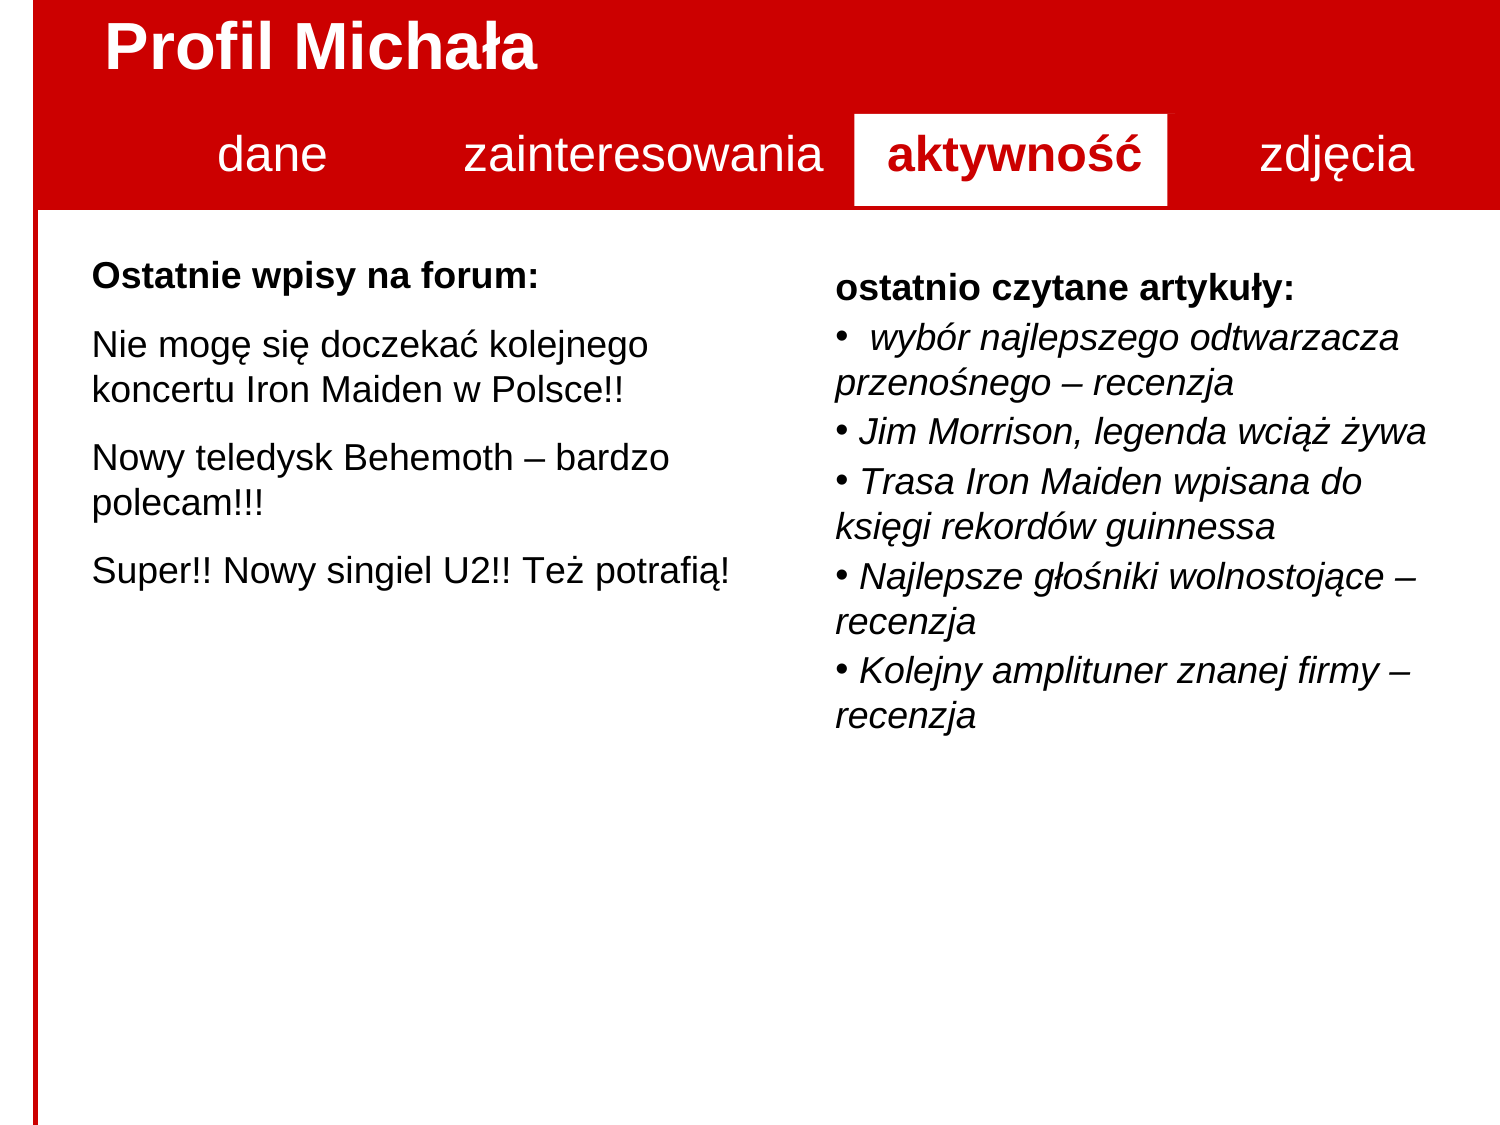

Profil Michała
	Profil Michała
dane
zdjęcia
zainteresowania
aktywność
Ostatnie wpisy na forum:
Nie mogę się doczekać kolejnego koncertu Iron Maiden w Polsce!!
Nowy teledysk Behemoth – bardzo polecam!!!
Super!! Nowy singiel U2!! Też potrafią!
ostatnio czytane artykuły:
 wybór najlepszego odtwarzacza przenośnego – recenzja
 Jim Morrison, legenda wciąż żywa
 Trasa Iron Maiden wpisana do księgi rekordów guinnessa
 Najlepsze głośniki wolnostojące – recenzja
 Kolejny amplituner znanej firmy – recenzja